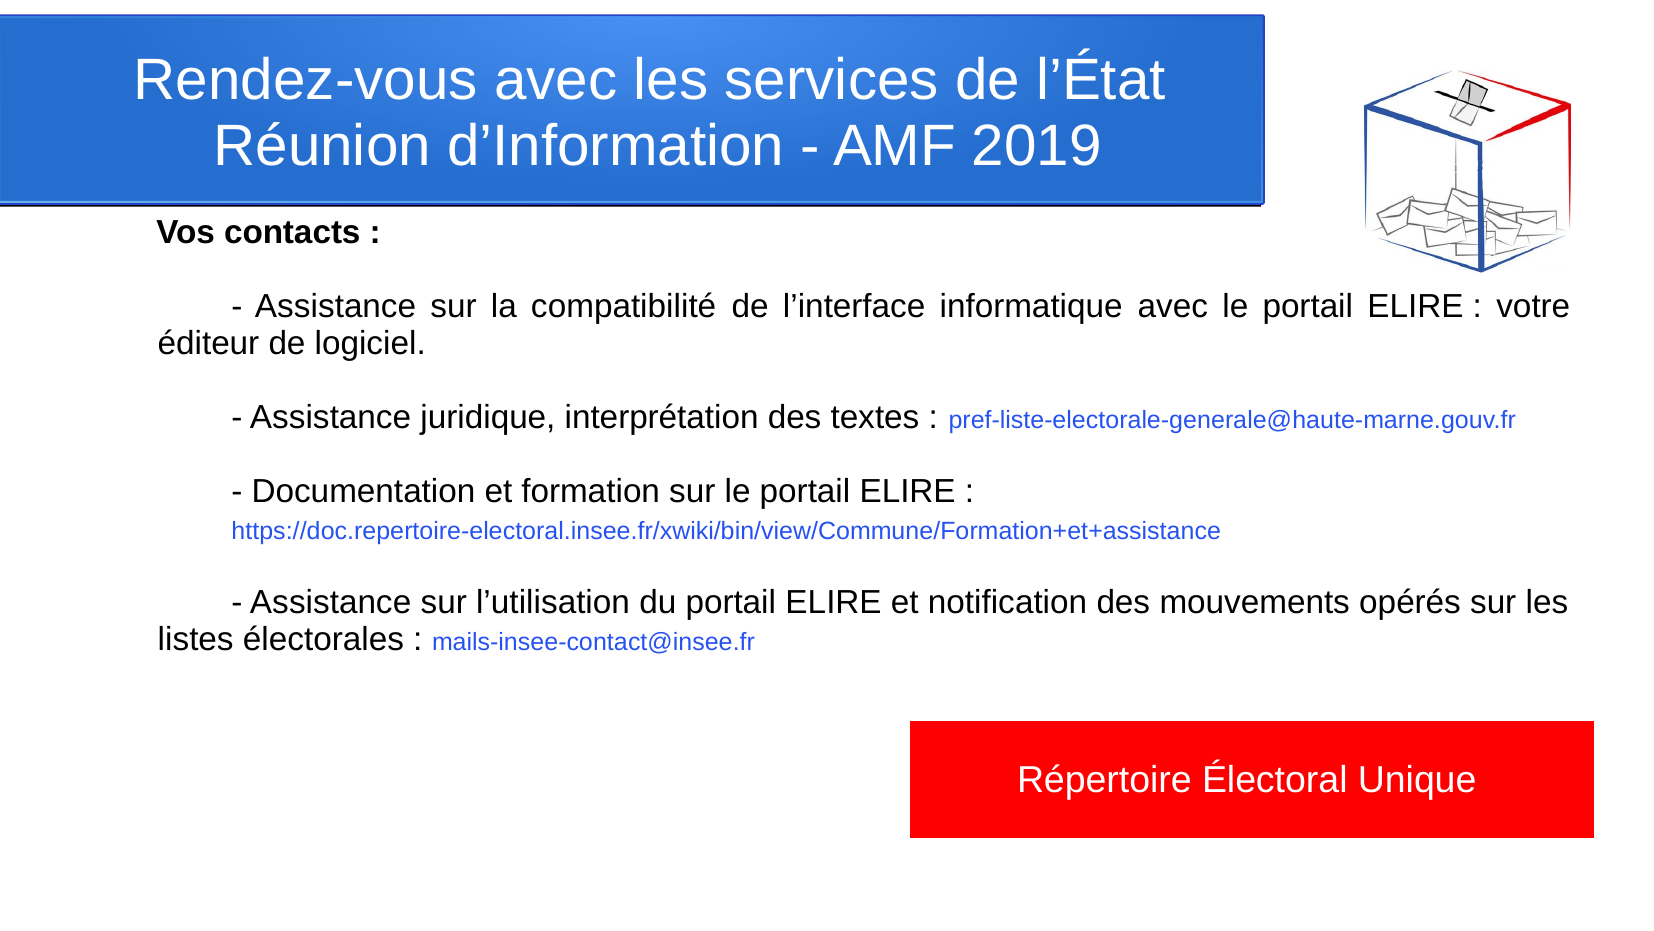

# Rendez-vous avec les services de l’État Réunion d’Information - AMF 2019
	Vos contacts :
	- Assistance sur la compatibilité de l’interface informatique avec le portail ELIRE : votre éditeur de logiciel.
	- Assistance juridique, interprétation des textes : pref-liste-electorale-generale@haute-marne.gouv.fr
	- Documentation et formation sur le portail ELIRE :
	https://doc.repertoire-electoral.insee.fr/xwiki/bin/view/Commune/Formation+et+assistance
	- Assistance sur l’utilisation du portail ELIRE et notification des mouvements opérés sur les listes électorales : mails-insee-contact@insee.fr
Répertoire Électoral Unique